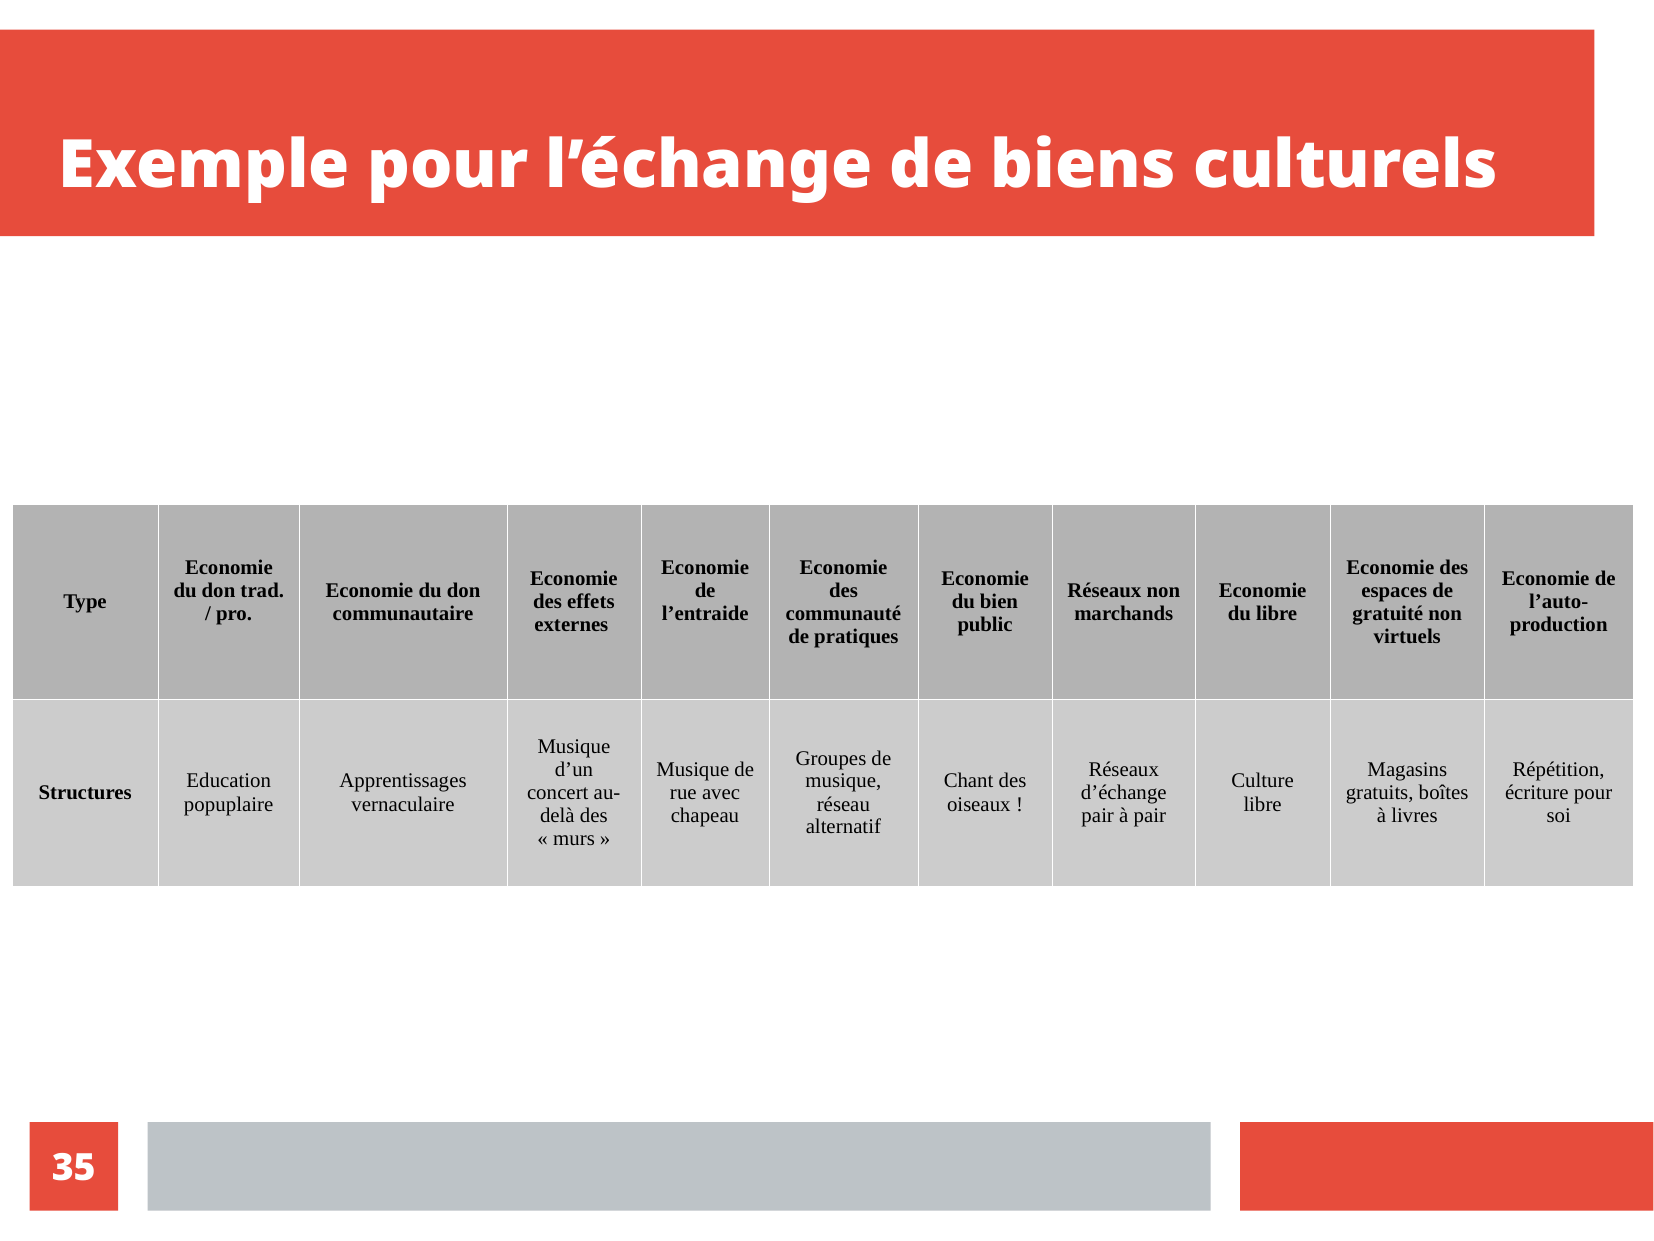

# Exemple pour l’échange de biens culturels
| Type | Economie du don trad. / pro. | Economie du don communautaire | Economie des effets externes | Economie de l’entraide | Economie des communauté de pratiques | Economie du bien public | Réseaux non marchands | Economie du libre | Economie des espaces de gratuité non virtuels | Economie de l’auto-production |
| --- | --- | --- | --- | --- | --- | --- | --- | --- | --- | --- |
| Structures | Education popuplaire | Apprentissages vernaculaire | Musique d’un concert au-delà des « murs » | Musique de rue avec chapeau | Groupes de musique, réseau alternatif | Chant des oiseaux ! | Réseaux d’échange pair à pair | Culture libre | Magasins gratuits, boîtes à livres | Répétition, écriture pour soi |
35